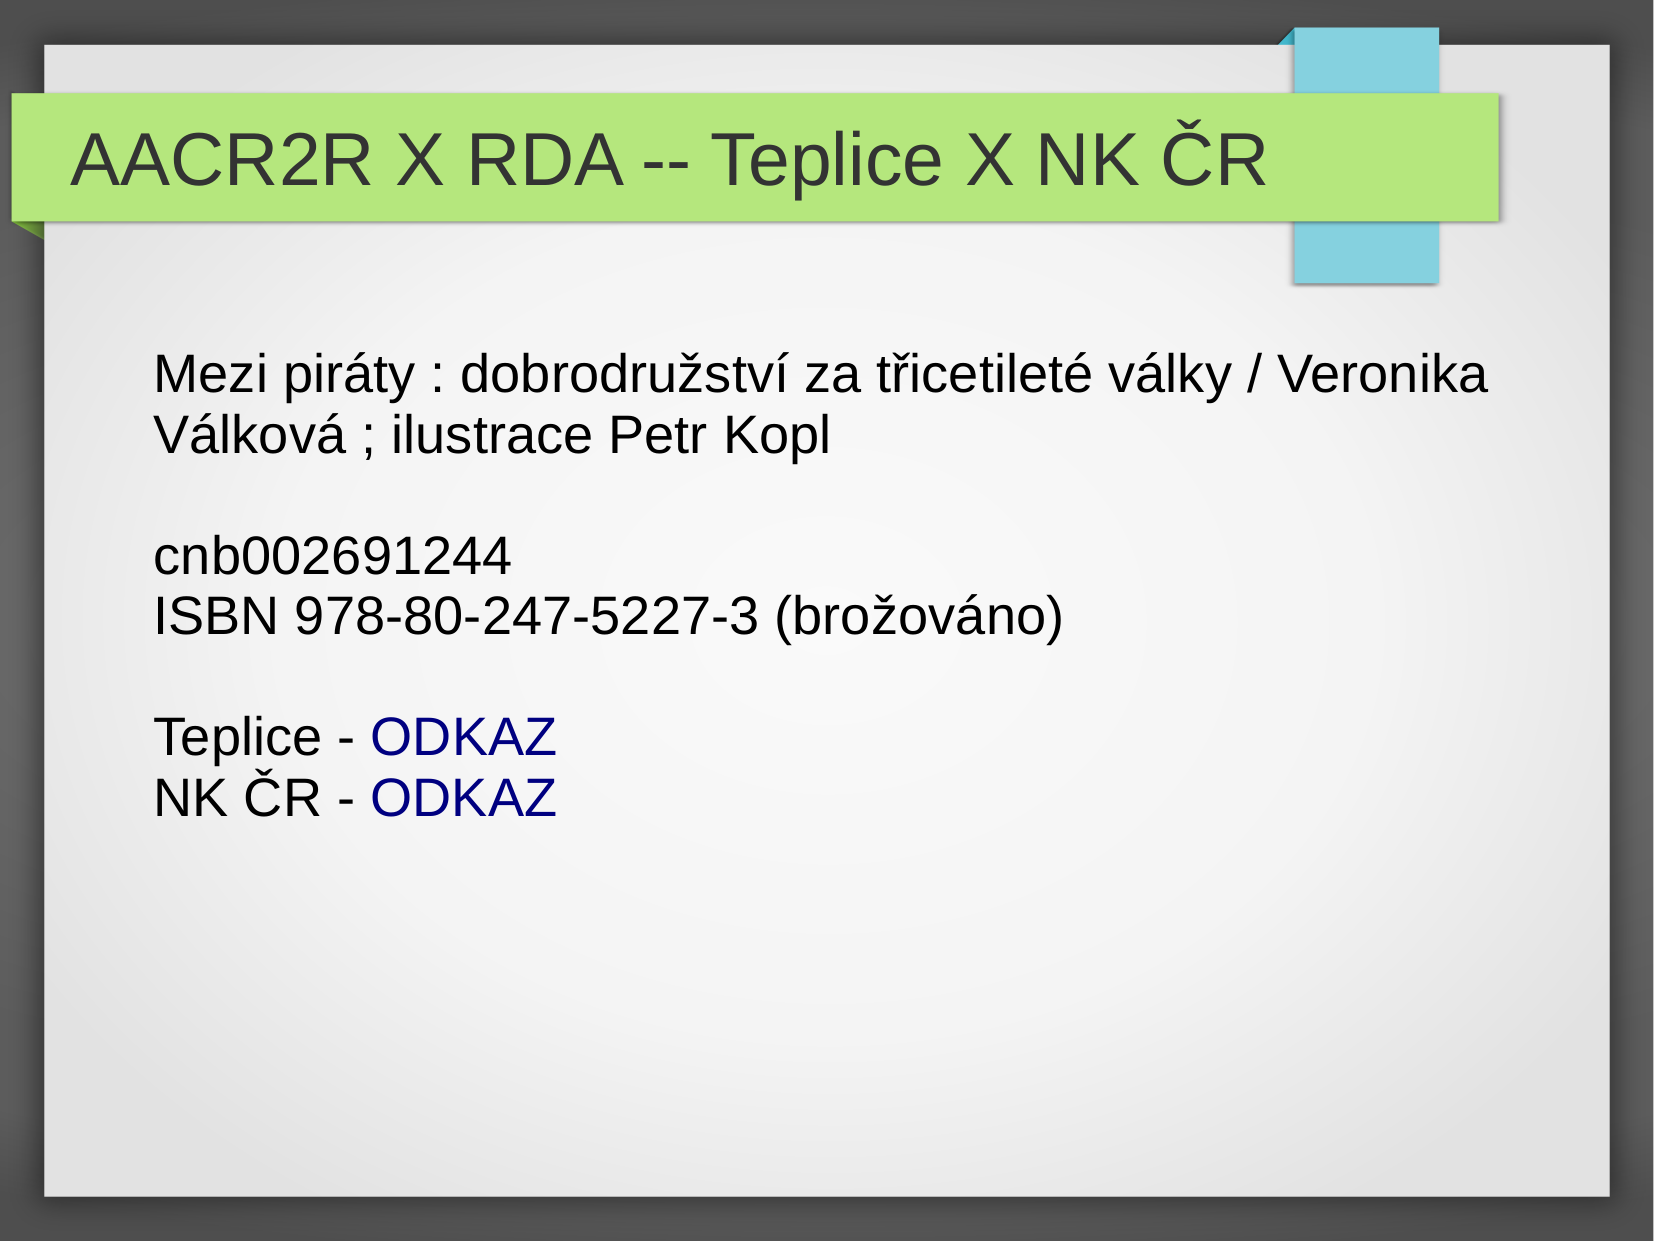

# AACR2R X RDA -- Teplice X NK ČR
Mezi piráty : dobrodružství za třicetileté války / Veronika Válková ; ilustrace Petr Kopl
cnb002691244
ISBN 978-80-247-5227-3 (brožováno)
Teplice - ODKAZ
NK ČR - ODKAZ